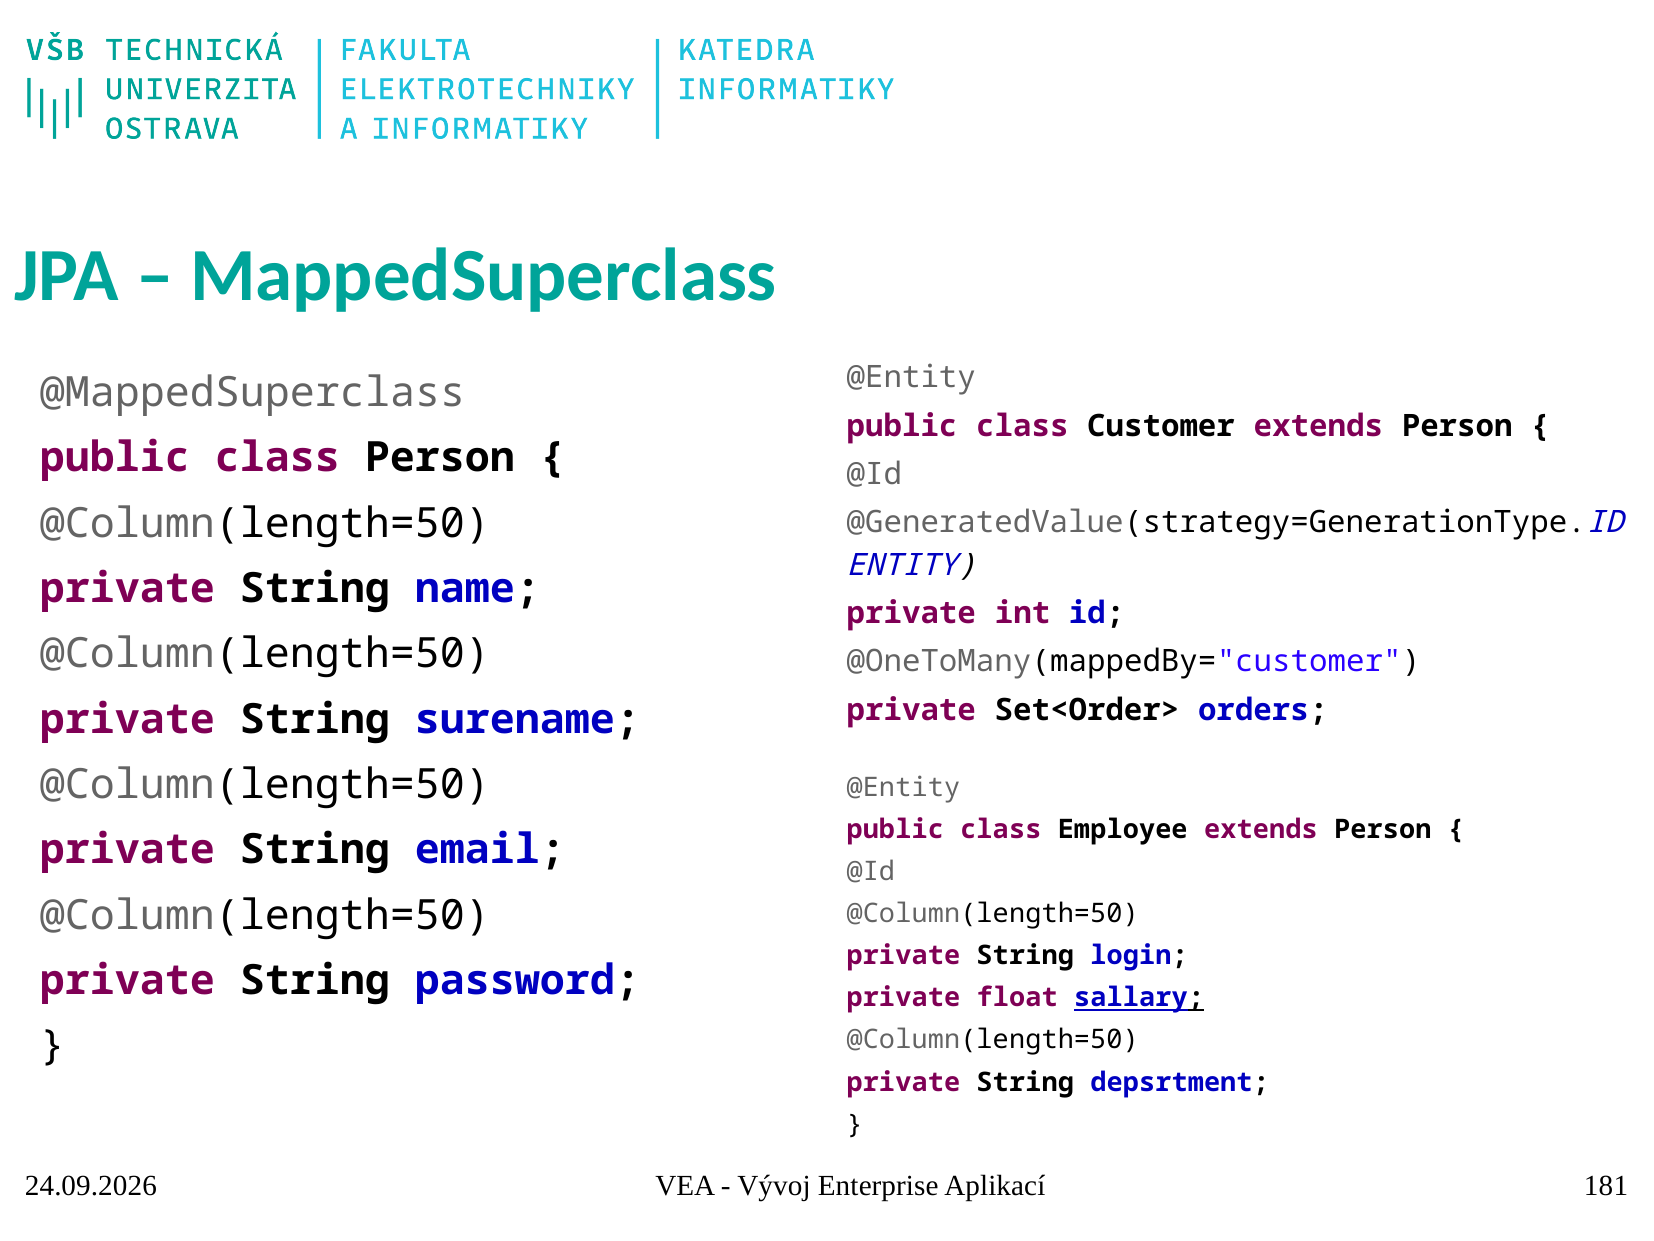

JPA – MappedSuperclass
# @MappedSuperclass
public class Person {
@Column(length=50)
private String name;
@Column(length=50)
private String surename;
@Column(length=50)
private String email;
@Column(length=50)
private String password;
}
@Entity
public class Customer extends Person {
@Id
@GeneratedValue(strategy=GenerationType.IDENTITY)
private int id;
@OneToMany(mappedBy="customer")
private Set<Order> orders;
@Entity
public class Employee extends Person {
@Id
@Column(length=50)
private String login;
private float sallary;
@Column(length=50)
private String depsrtment;
}
VEA - Vývoj Enterprise Aplikací
181